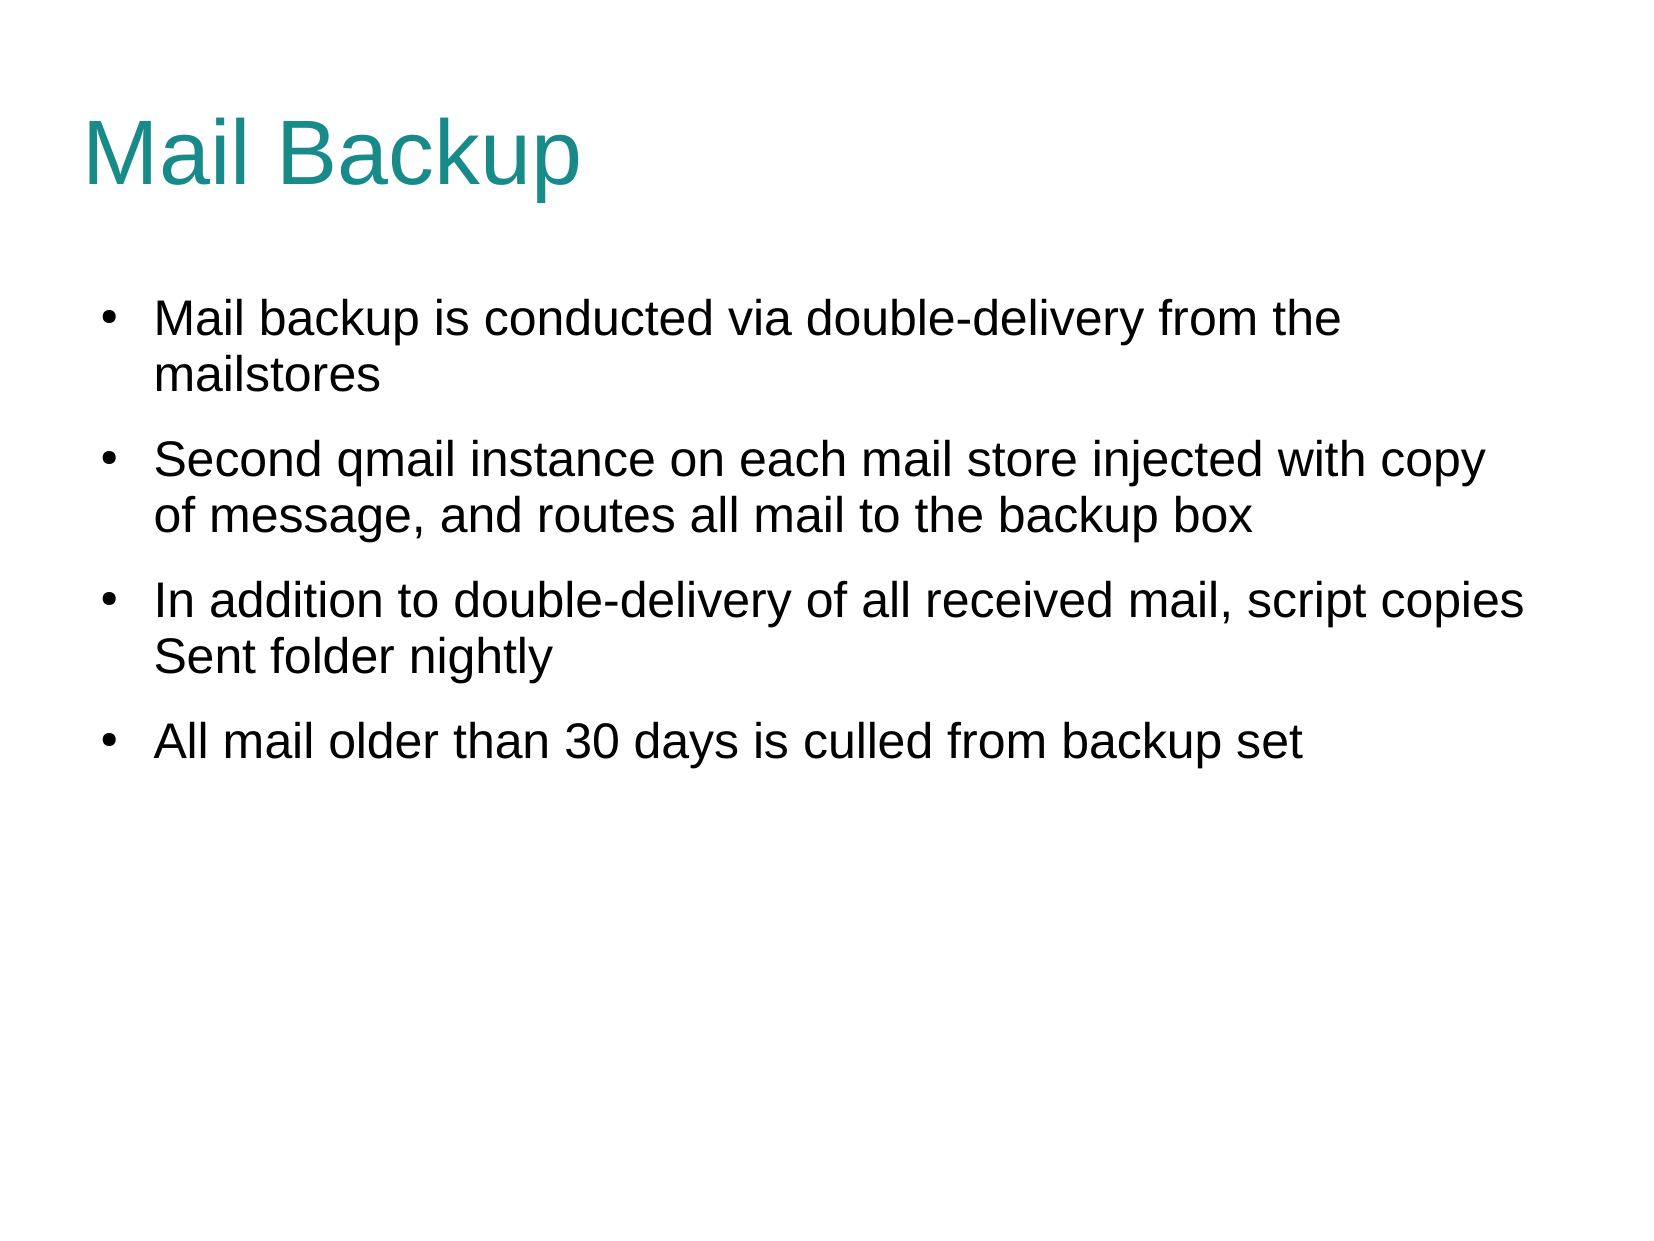

# Mail Backup
Mail backup is conducted via double-delivery from the mailstores
Second qmail instance on each mail store injected with copy of message, and routes all mail to the backup box
In addition to double-delivery of all received mail, script copies Sent folder nightly
All mail older than 30 days is culled from backup set